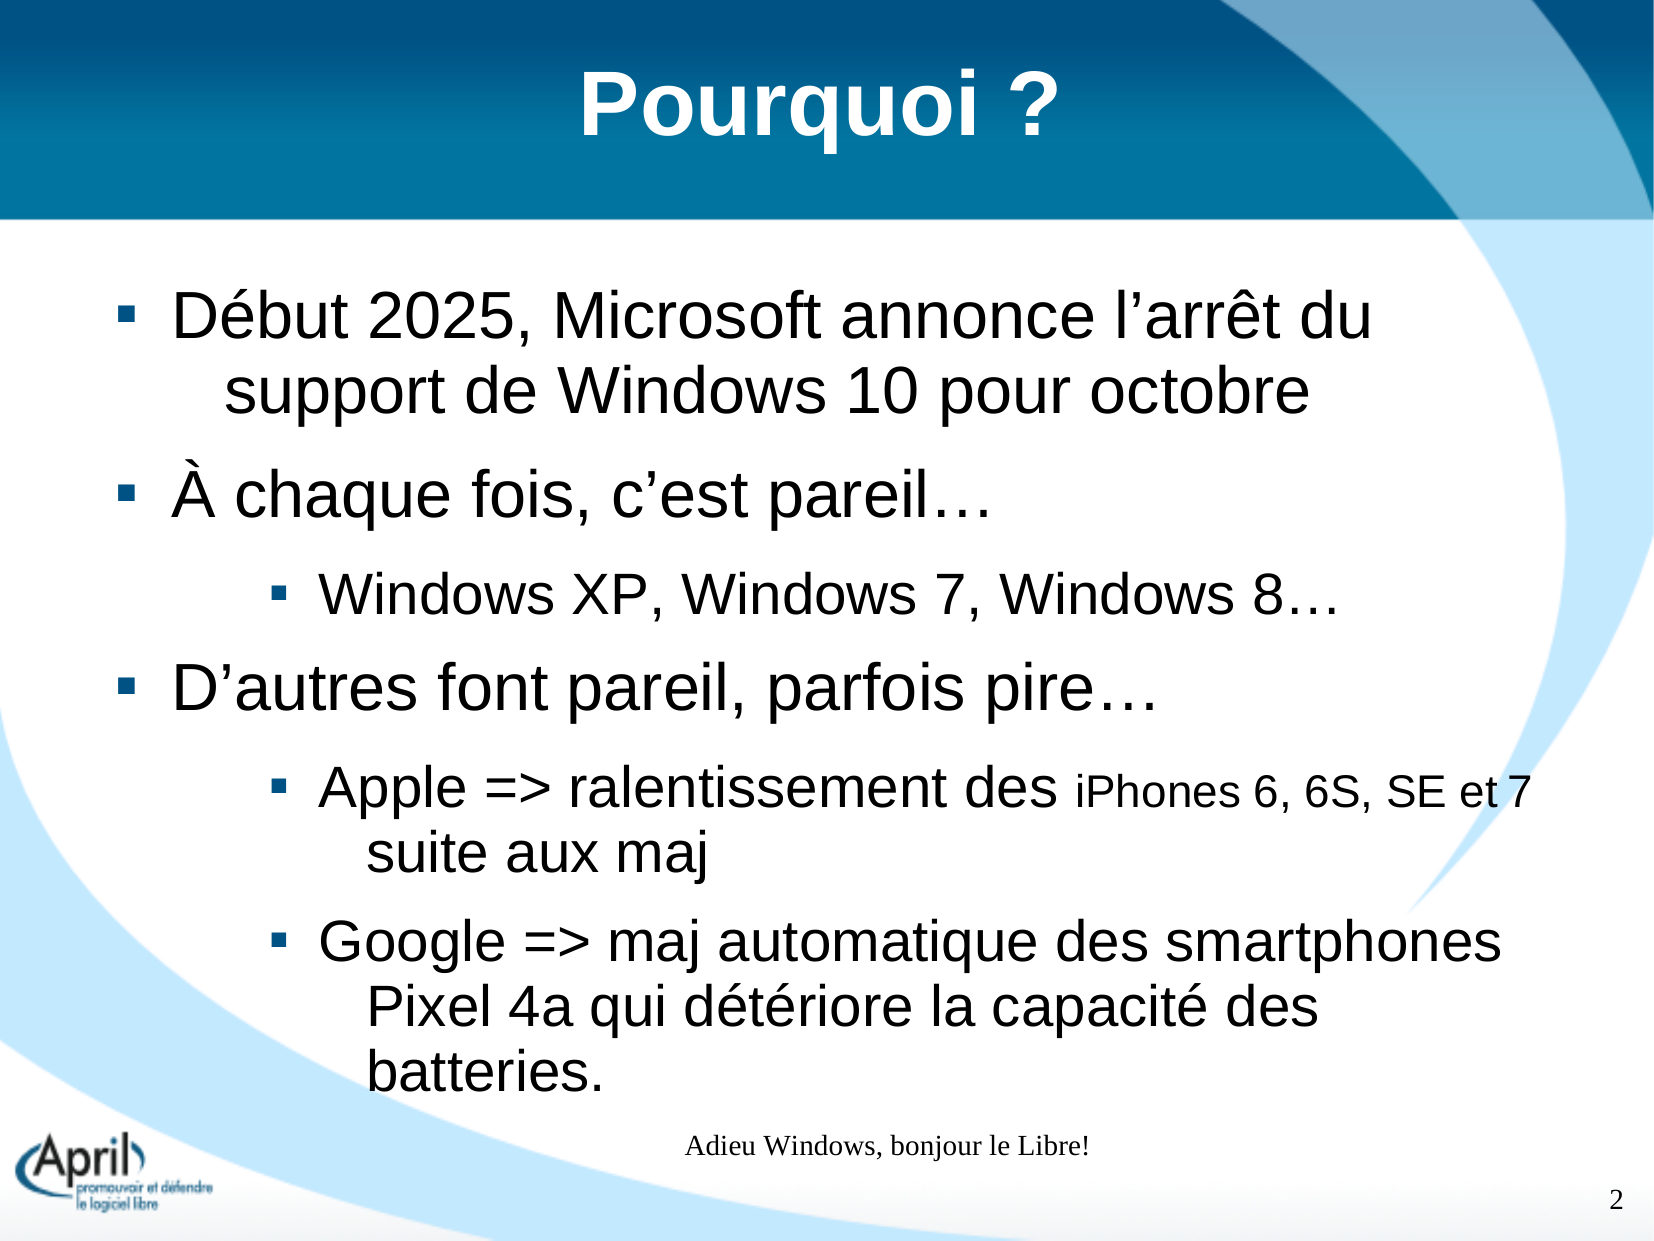

# Pourquoi ?
Début 2025, Microsoft annonce l’arrêt du support de Windows 10 pour octobre
À chaque fois, c’est pareil…
Windows XP, Windows 7, Windows 8…
D’autres font pareil, parfois pire…
Apple => ralentissement des iPhones 6, 6S, SE et 7 suite aux maj
Google => maj automatique des smartphones Pixel 4a qui détériore la capacité des batteries.
Adieu Windows, bonjour le Libre!
2